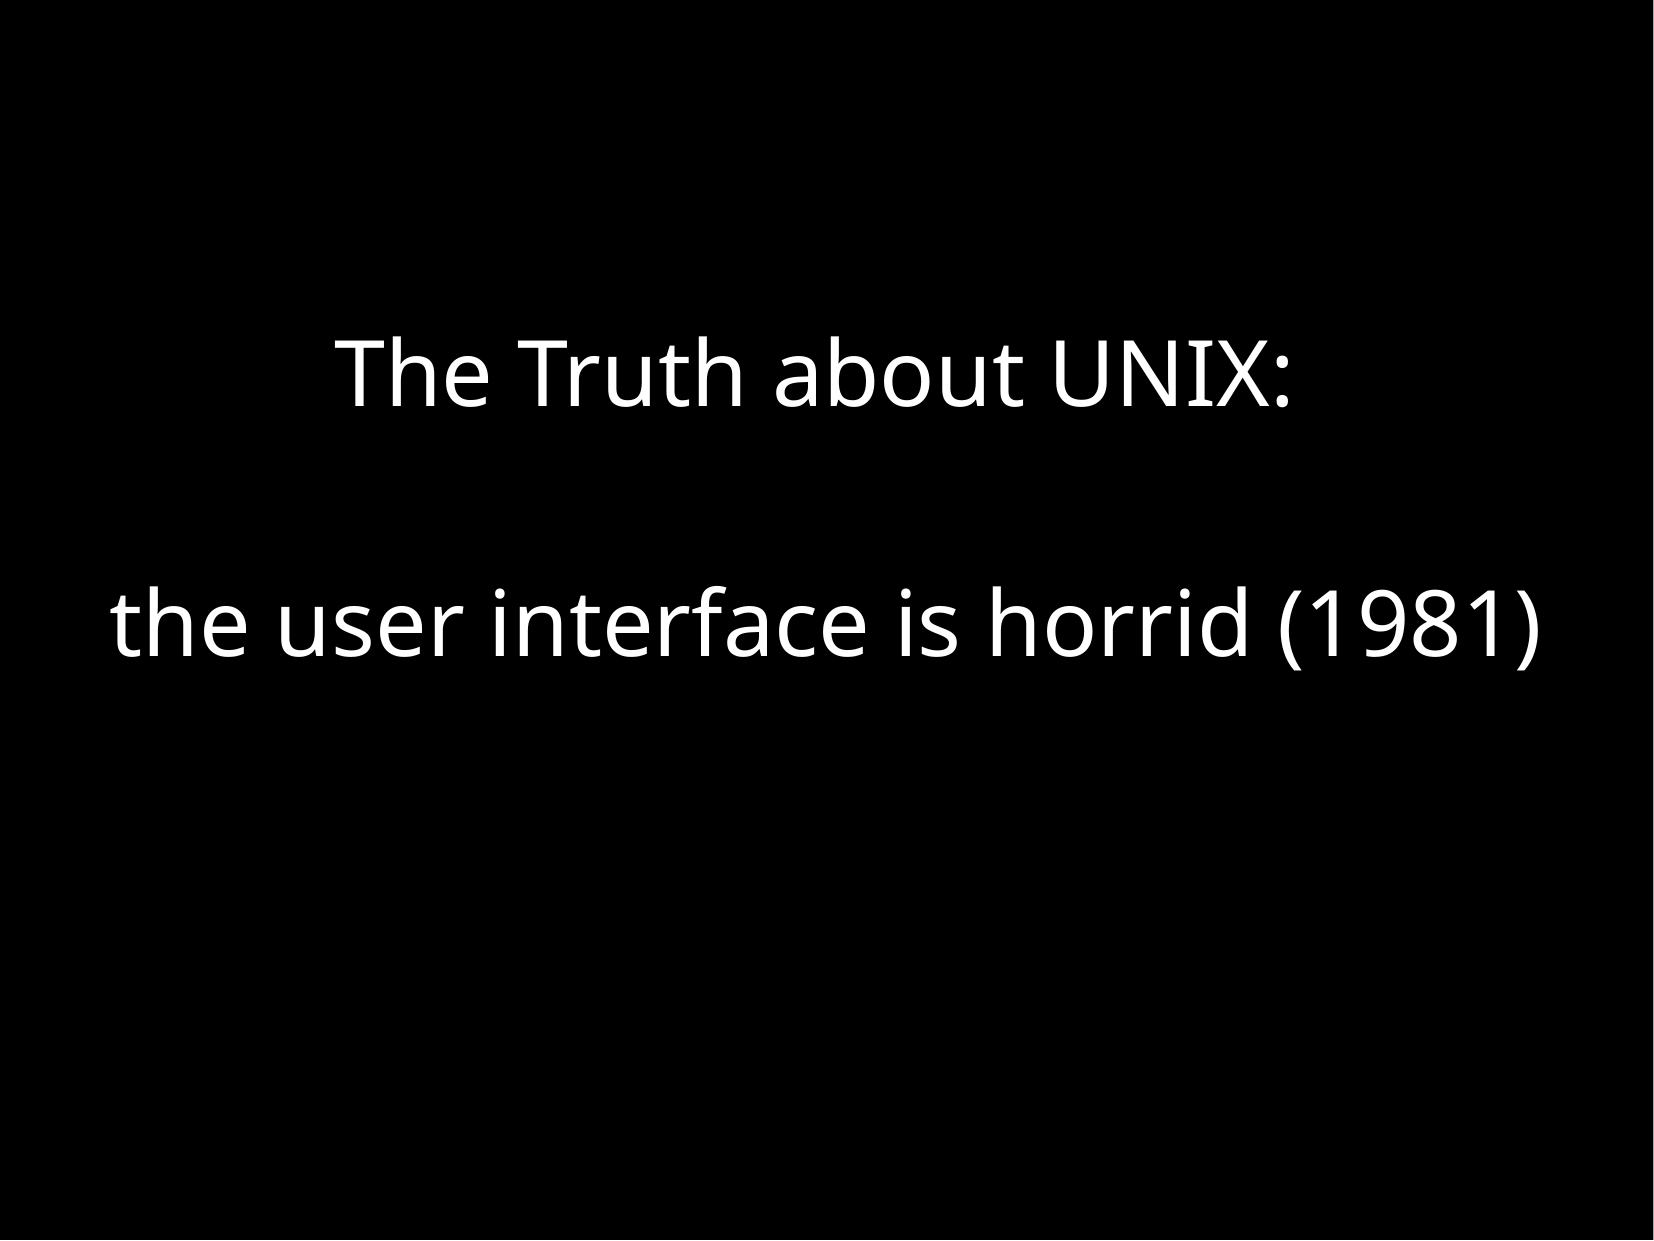

# The Truth about UNIX: the user interface is horrid (1981)